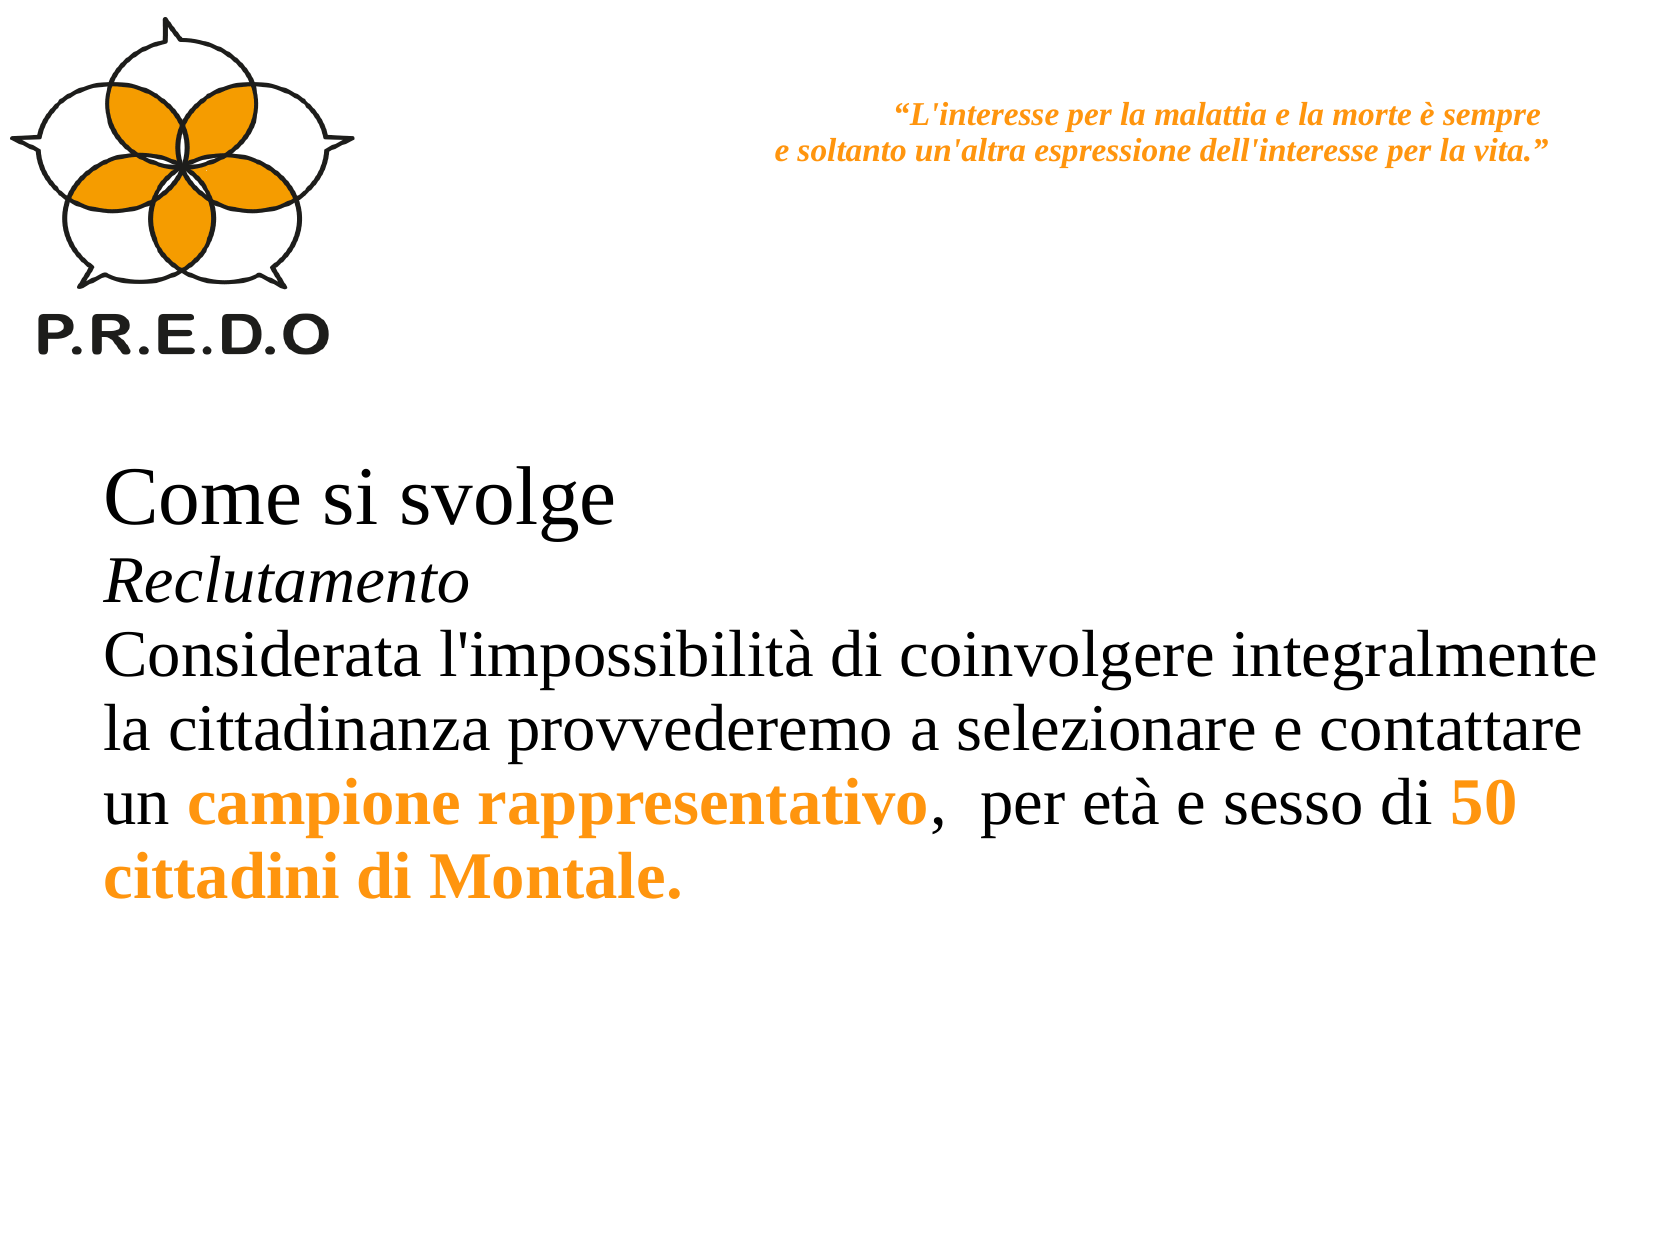

“L'interesse per la malattia e la morte è sempre
e soltanto un'altra espressione dell'interesse per la vita.”
Come si svolge
Reclutamento
Considerata l'impossibilità di coinvolgere integralmente la cittadinanza provvederemo a selezionare e contattare un campione rappresentativo, per età e sesso di 50 cittadini di Montale.